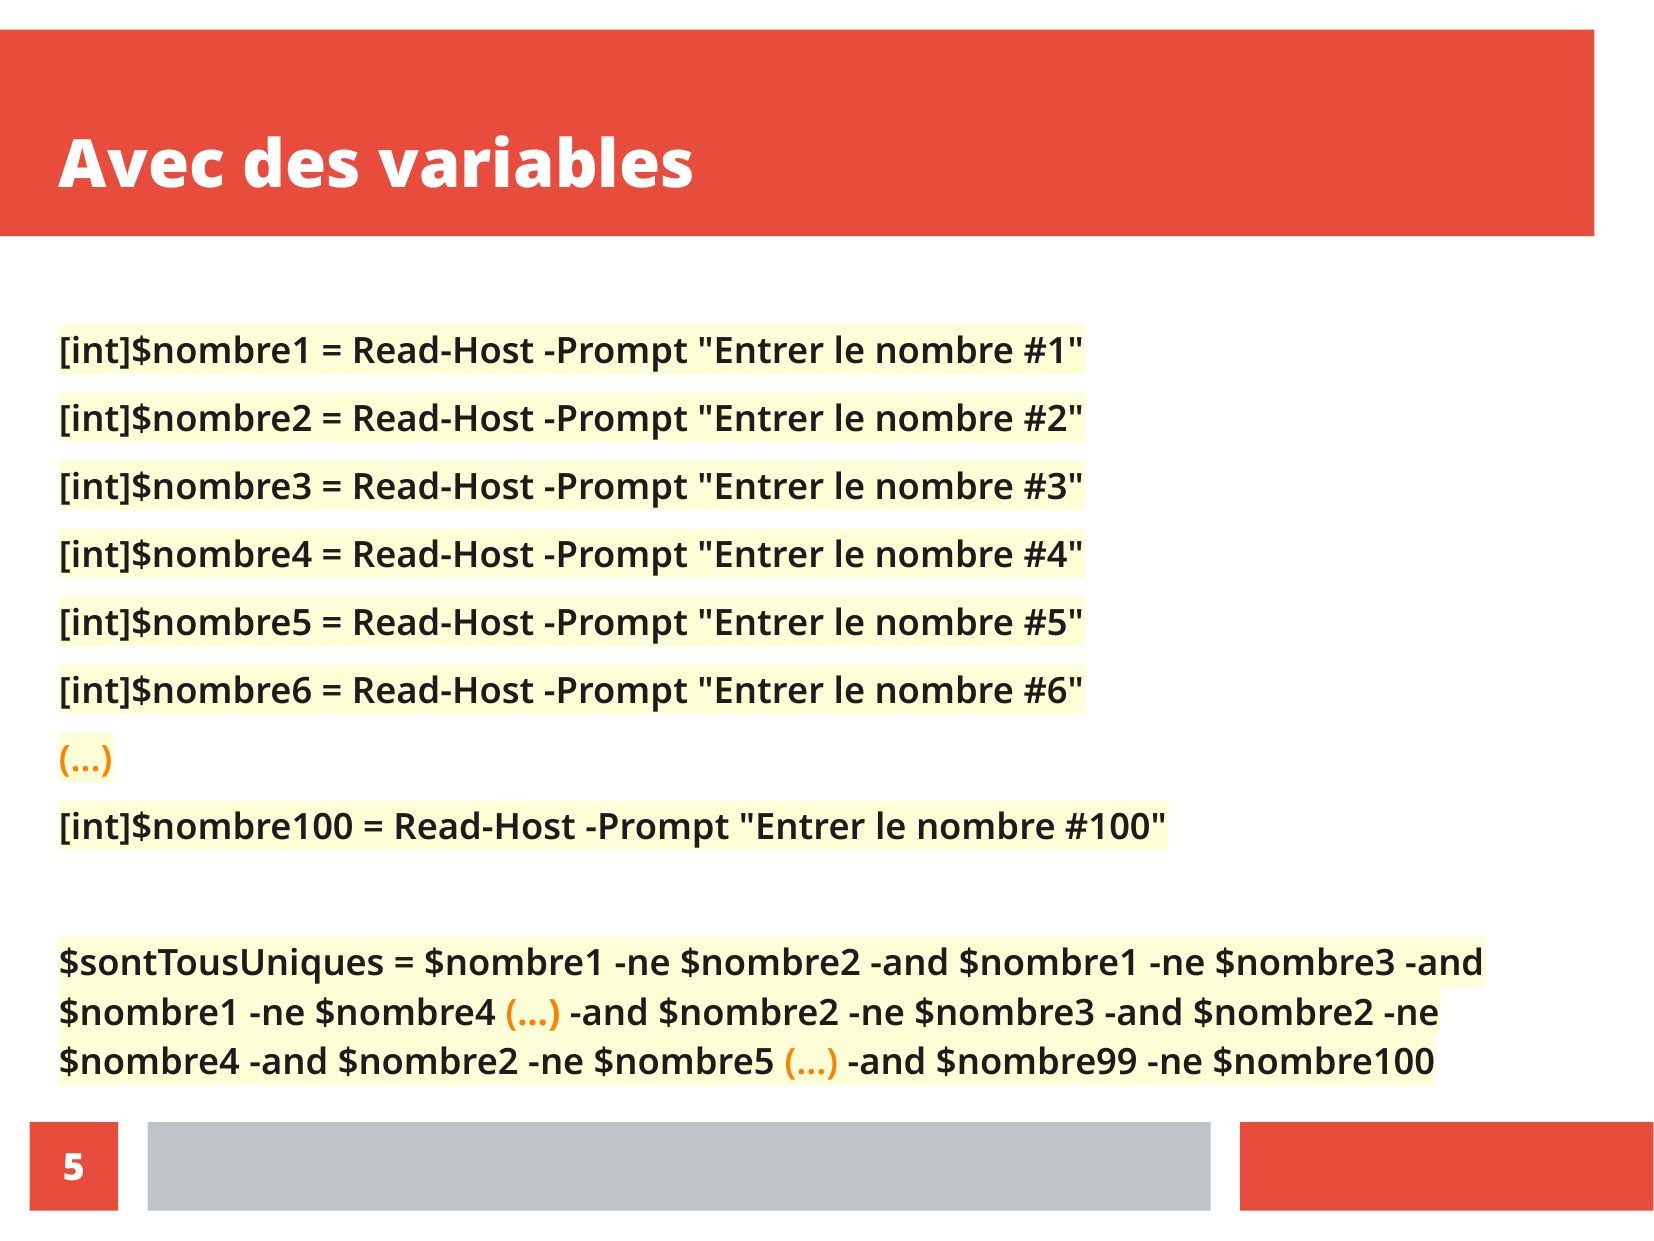

# Avec des variables
[int]$nombre1 = Read-Host -Prompt "Entrer le nombre #1"
[int]$nombre2 = Read-Host -Prompt "Entrer le nombre #2"
[int]$nombre3 = Read-Host -Prompt "Entrer le nombre #3"
[int]$nombre4 = Read-Host -Prompt "Entrer le nombre #4"
[int]$nombre5 = Read-Host -Prompt "Entrer le nombre #5"
[int]$nombre6 = Read-Host -Prompt "Entrer le nombre #6"
(...)
[int]$nombre100 = Read-Host -Prompt "Entrer le nombre #100"
$sontTousUniques = $nombre1 -ne $nombre2 -and $nombre1 -ne $nombre3 -and $nombre1 -ne $nombre4 (...) -and $nombre2 -ne $nombre3 -and $nombre2 -ne $nombre4 -and $nombre2 -ne $nombre5 (...) -and $nombre99 -ne $nombre100
5